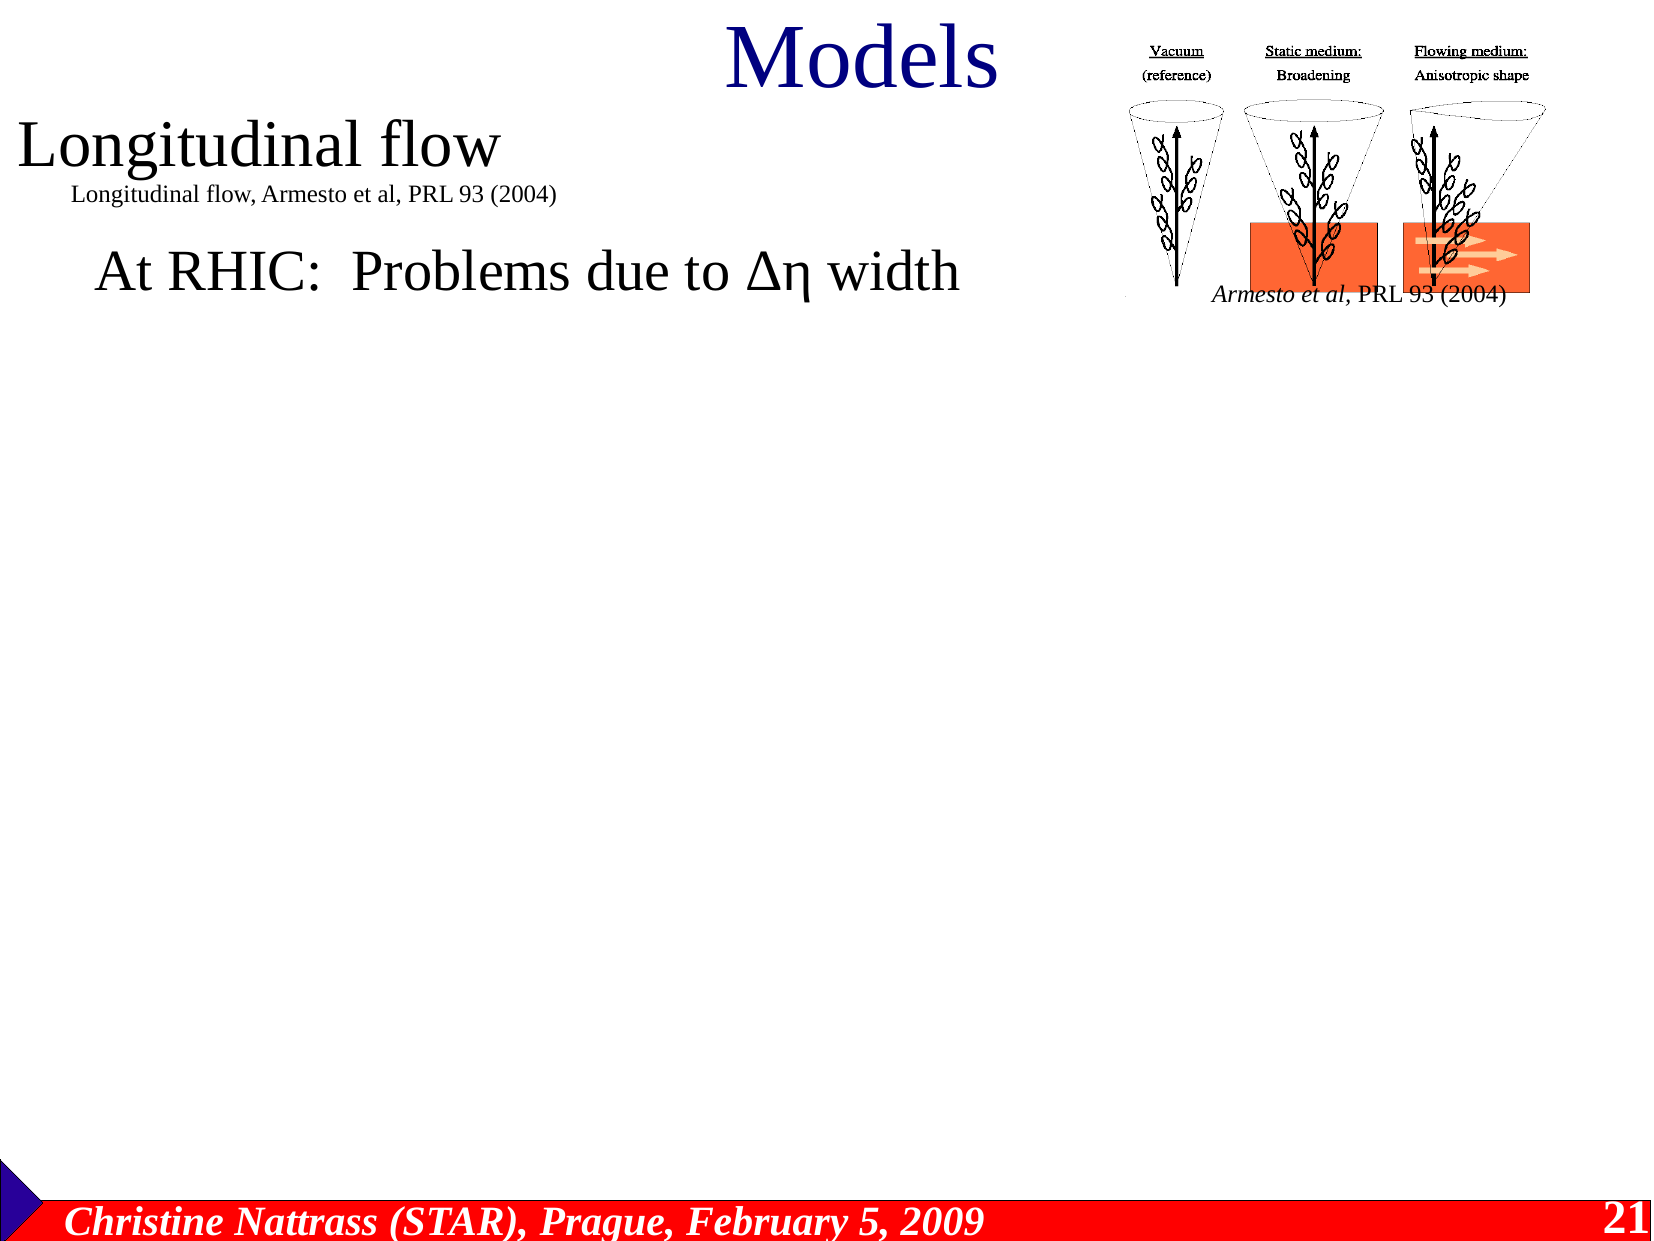

# Models
Armesto et al, PRL 93 (2004)
Longitudinal flow
Longitudinal flow, Armesto et al, PRL 93 (2004)
At RHIC: Problems due to Δη width
21